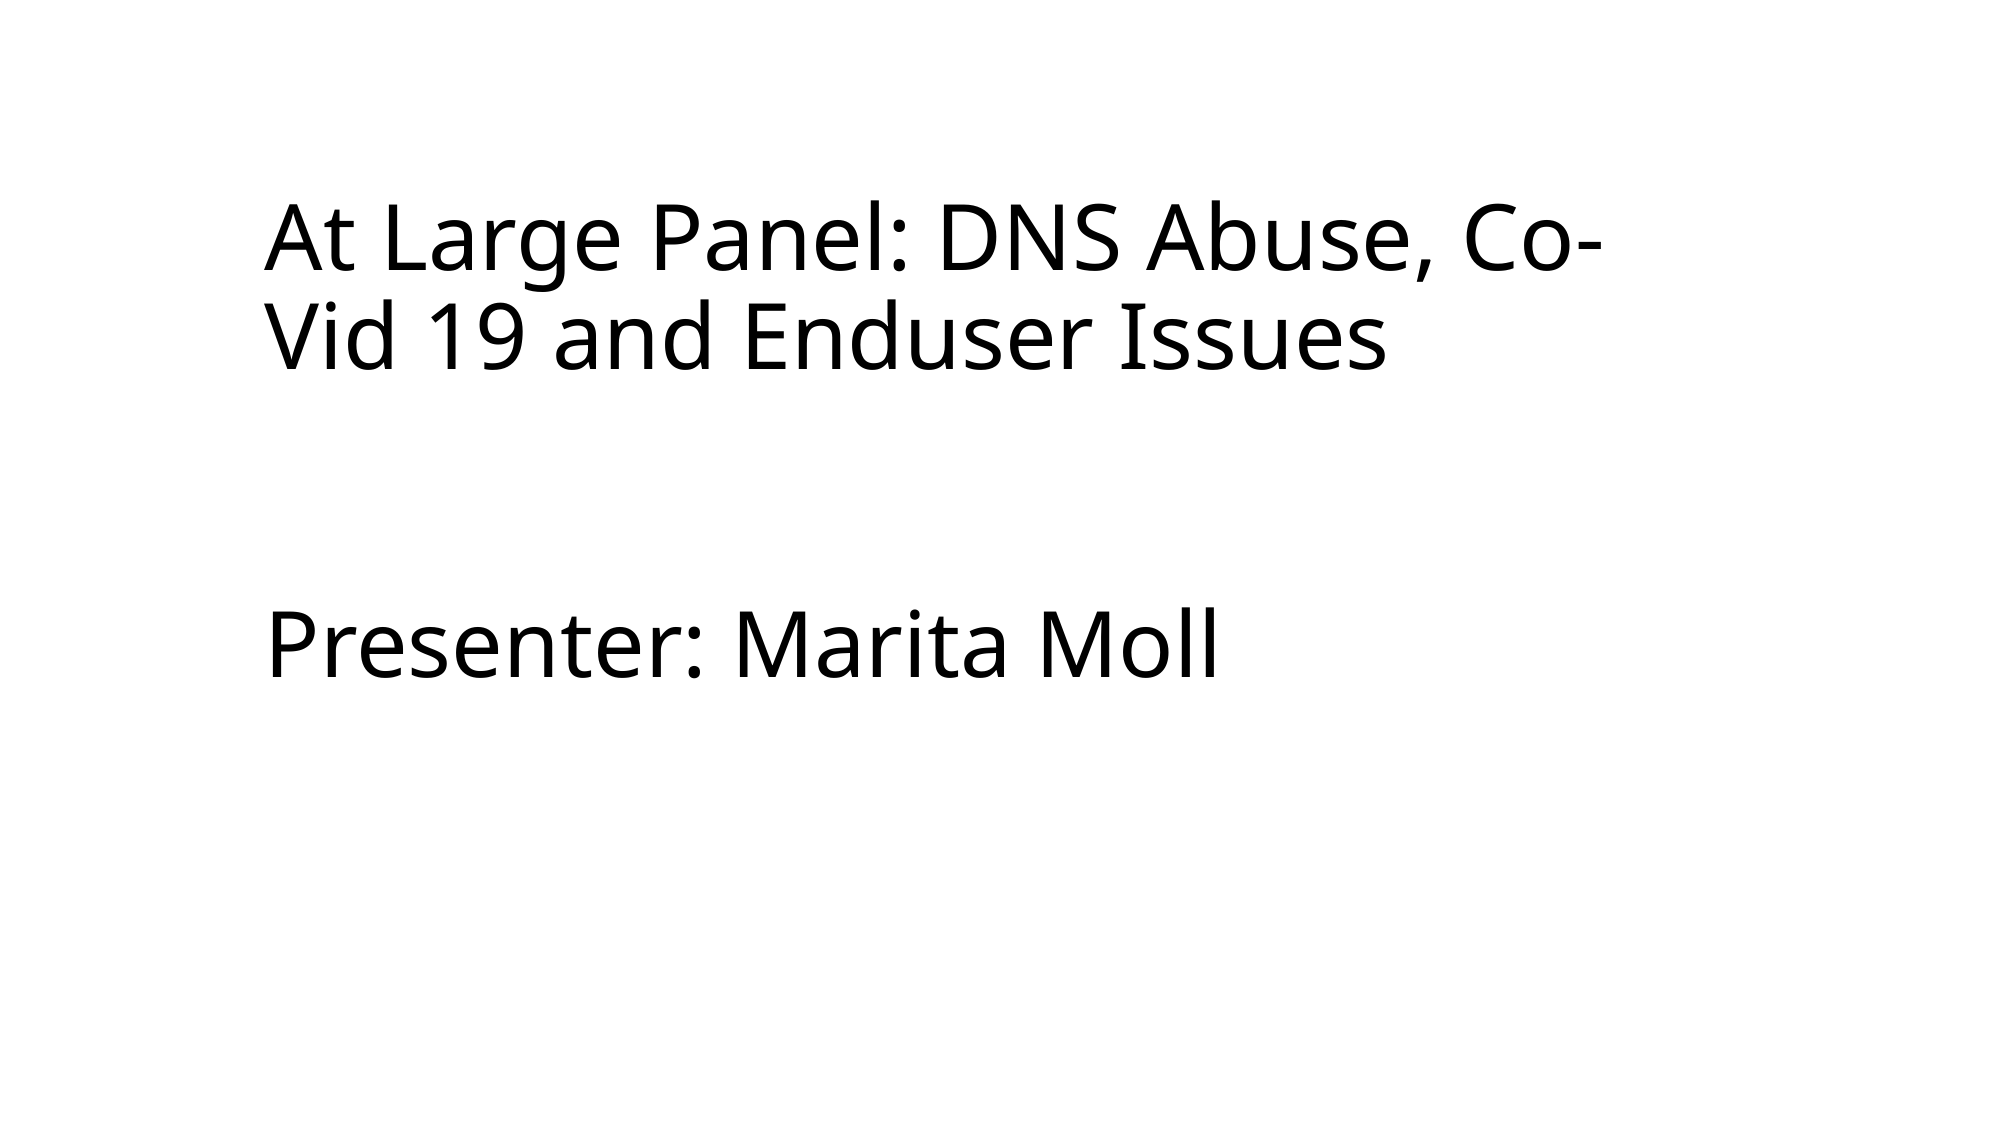

# At Large Panel: DNS Abuse, Co-Vid 19 and Enduser Issues
Presenter: Marita Moll